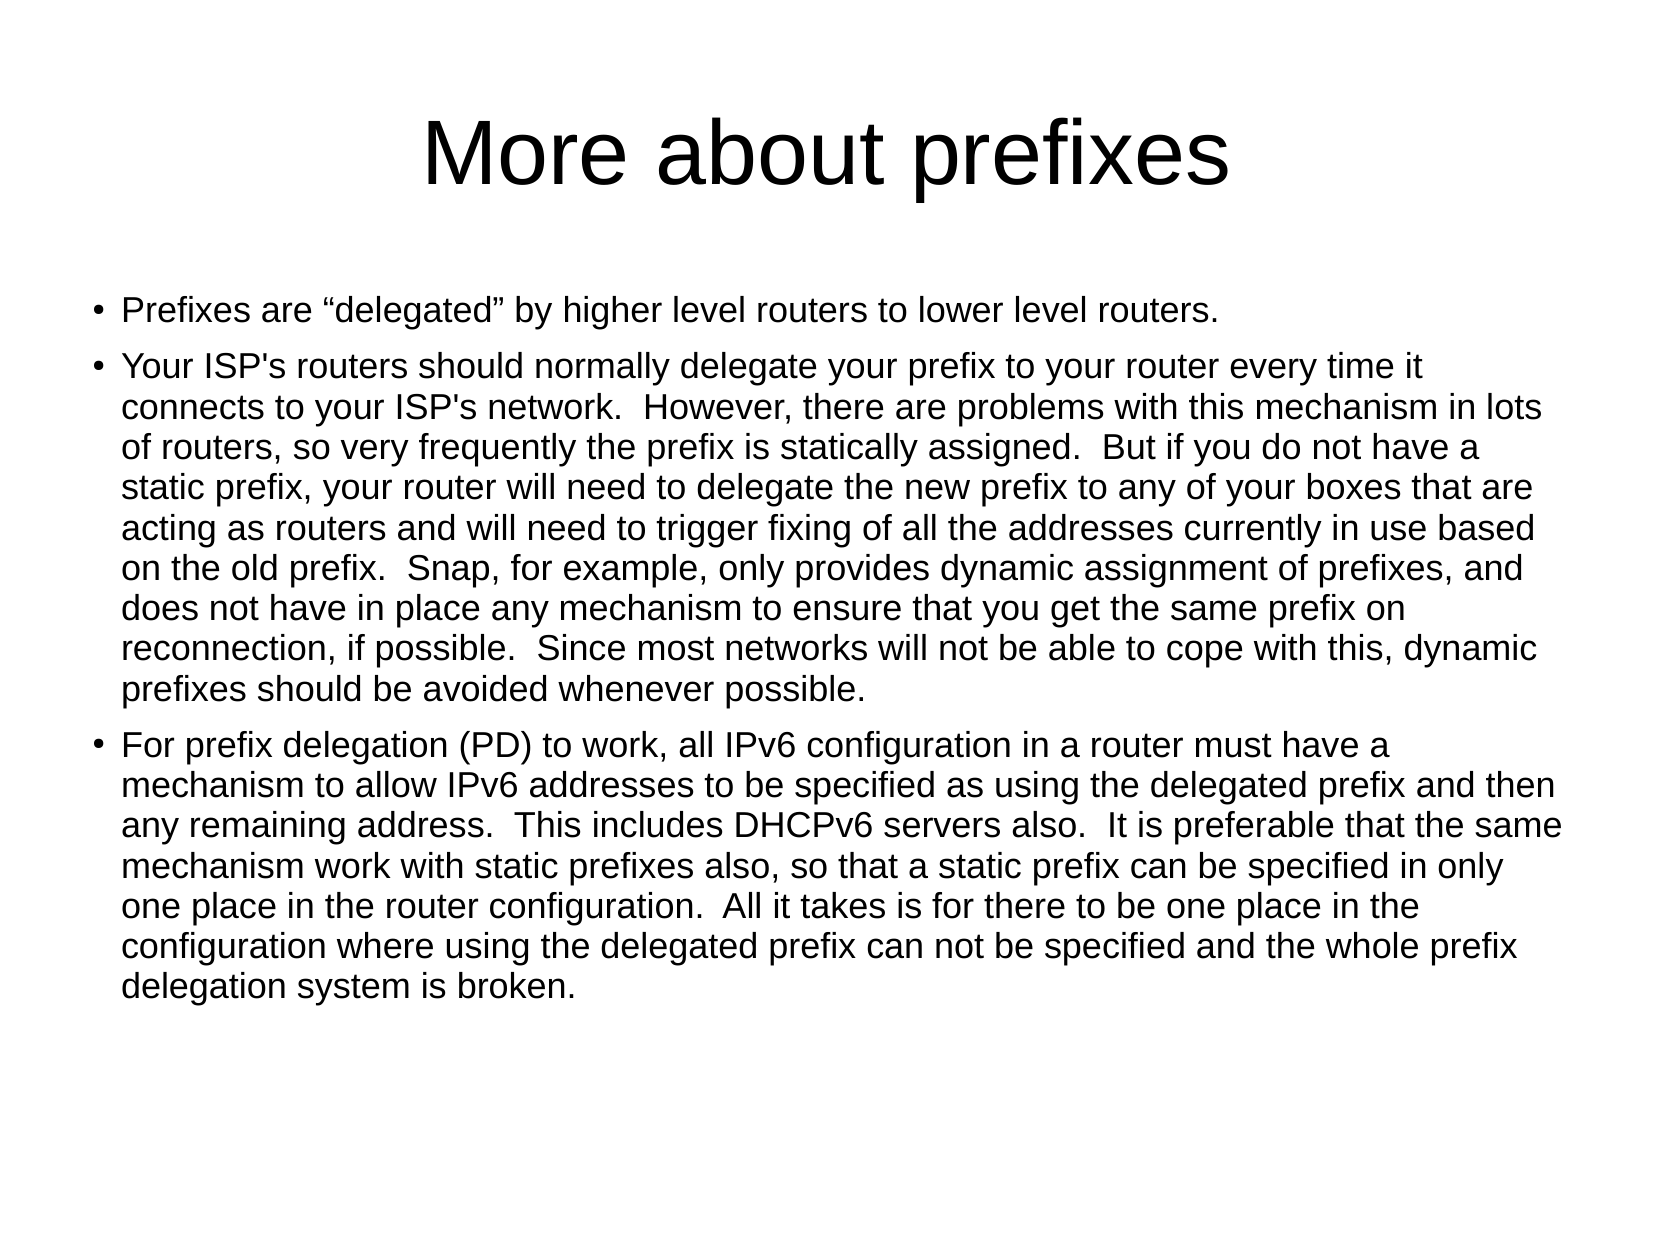

# More about prefixes
Prefixes are “delegated” by higher level routers to lower level routers.
Your ISP's routers should normally delegate your prefix to your router every time it connects to your ISP's network. However, there are problems with this mechanism in lots of routers, so very frequently the prefix is statically assigned. But if you do not have a static prefix, your router will need to delegate the new prefix to any of your boxes that are acting as routers and will need to trigger fixing of all the addresses currently in use based on the old prefix. Snap, for example, only provides dynamic assignment of prefixes, and does not have in place any mechanism to ensure that you get the same prefix on reconnection, if possible. Since most networks will not be able to cope with this, dynamic prefixes should be avoided whenever possible.
For prefix delegation (PD) to work, all IPv6 configuration in a router must have a mechanism to allow IPv6 addresses to be specified as using the delegated prefix and then any remaining address. This includes DHCPv6 servers also. It is preferable that the same mechanism work with static prefixes also, so that a static prefix can be specified in only one place in the router configuration. All it takes is for there to be one place in the configuration where using the delegated prefix can not be specified and the whole prefix delegation system is broken.